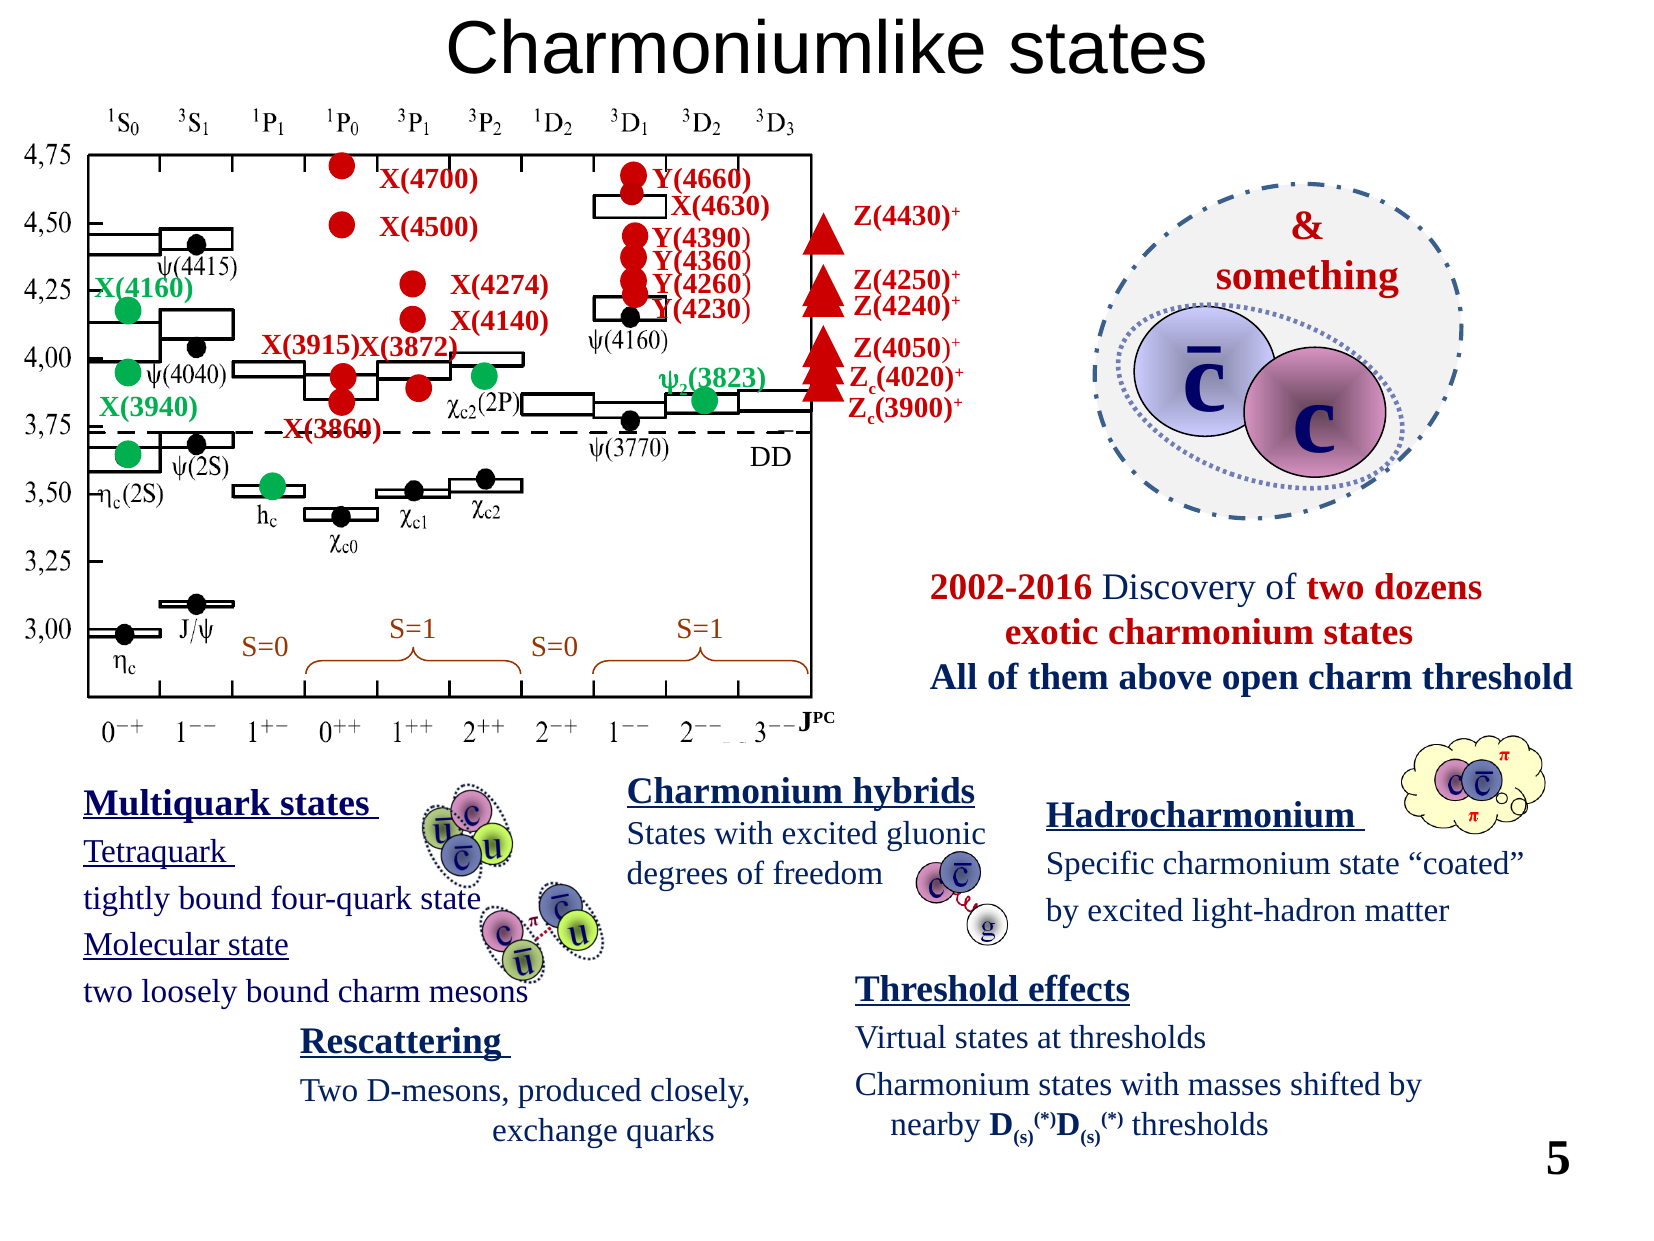

# Charmoniumlike states
Y(4660)
X(4700)
Х(4630)
Z(4430)+
X(4500)
Y(4360)
Z(4250)+
Y(4260)
X(4274)
X(4160)
Z(4240)+
X(4140)
X(3915)
X(3872)
Z(4050)+
Zc(4020)+
2(3823)
X(3940)
Zc(3900)+
_
DD
X(3860)
S=1
S=1
S=0
S=0
JPC
Y(4390)
Y(4230)
&
something
c
c
2002-2016 Discovery of two dozens exotic charmonium states
All of them above open charm threshold
Charmonium hybrids
States with excited gluonic
degrees of freedom
Multiquark states
Tetraquark
tightly bound four-quark state
Molecular state
two loosely bound charm mesons
Hadrocharmonium
Specific charmonium state “coated”
by excited light-hadron matter
Threshold effects
Virtual states at thresholds
Charmonium states with masses shifted by nearby D(s)(*)D(s)(*) thresholds
Rescattering
Two D-mesons, produced closely, exchange quarks
5